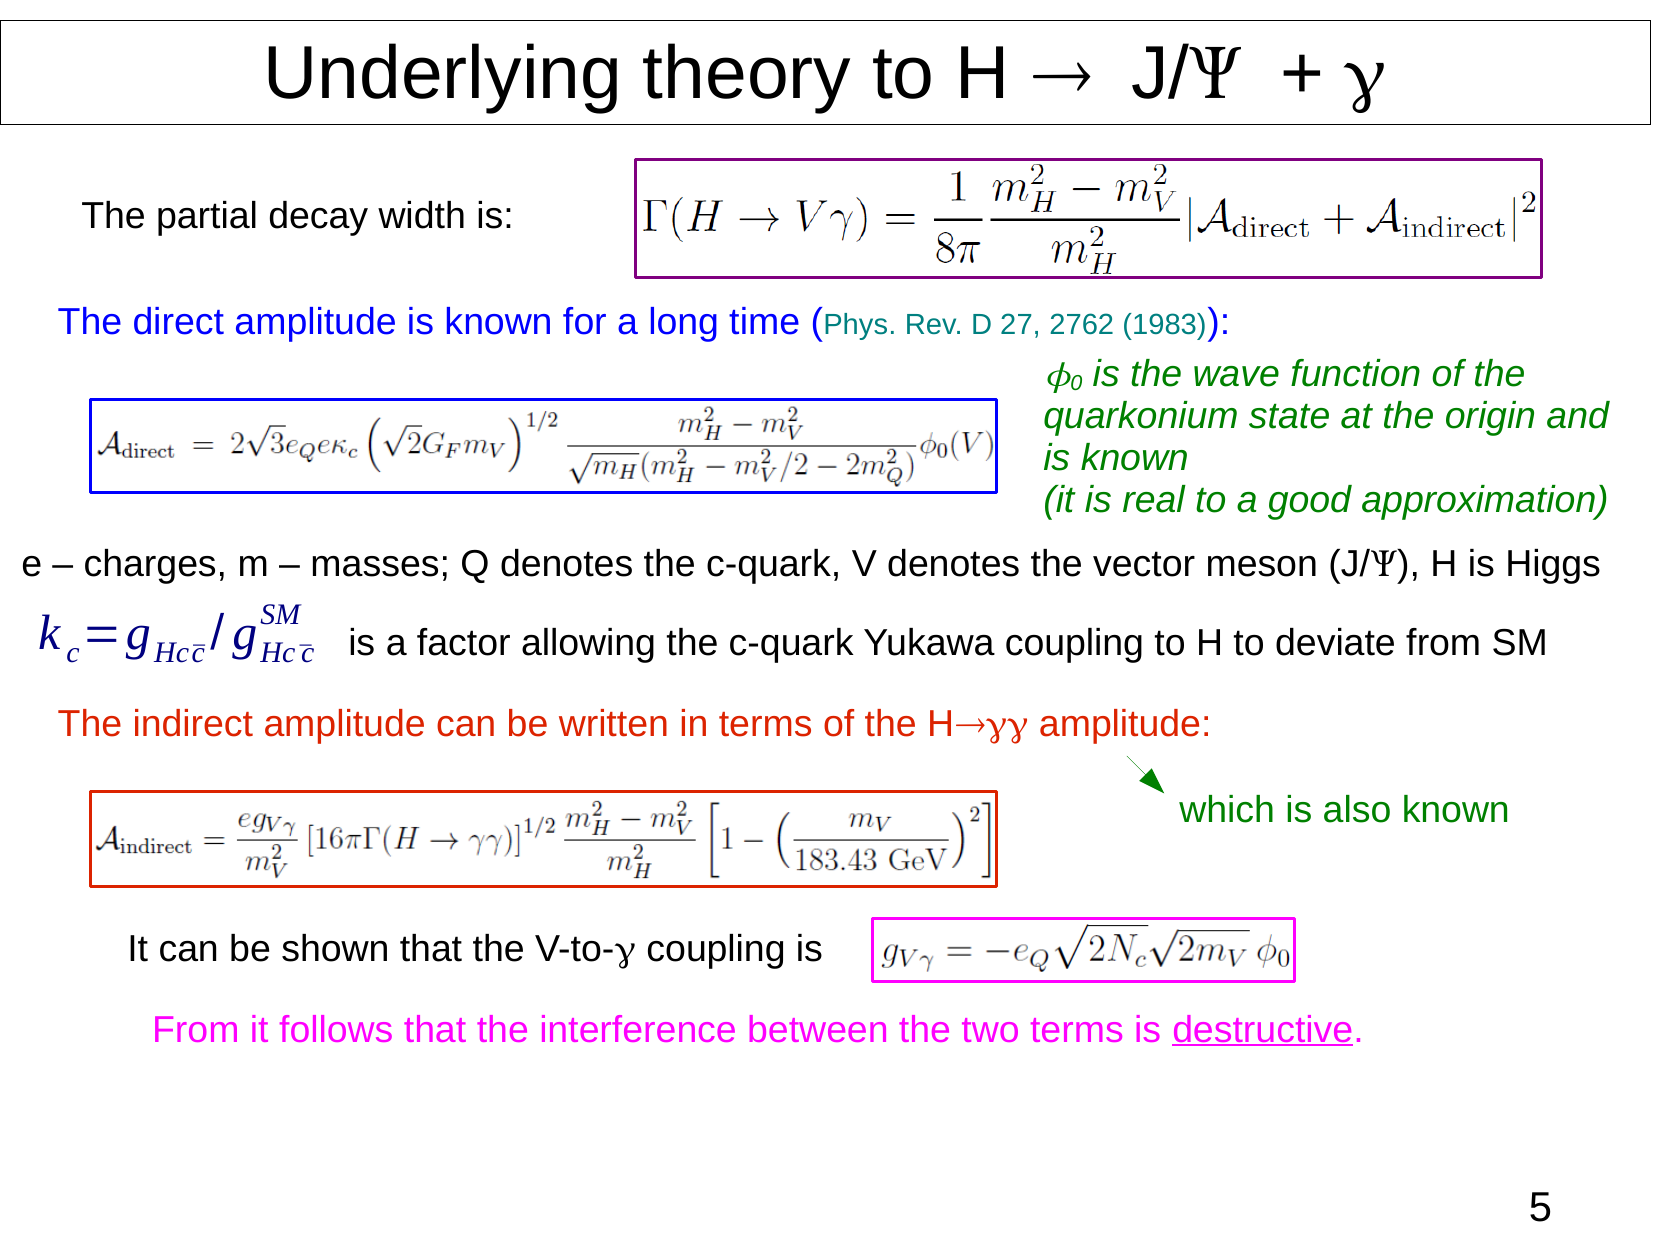

# Underlying theory to H  J/ + 
The partial decay width is:
The direct amplitude is known for a long time (Phys. Rev. D 27, 2762 (1983)):
0 is the wave function of the
quarkonium state at the origin and
is known
(it is real to a good approximation)
e – charges, m – masses; Q denotes the c-quark, V denotes the vector meson (J/), H is Higgs
is a factor allowing the c-quark Yukawa coupling to H to deviate from SM
The indirect amplitude can be written in terms of the H amplitude:
which is also known
It can be shown that the V-to- coupling is
From it follows that the interference between the two terms is destructive.
Geoffrey T. Bodwin, Hee Sok Chung (Argonne), June-Haak Ee, Jungil Lee (Korea U.), Frank Petriello (Argonne and Northwestern U.)